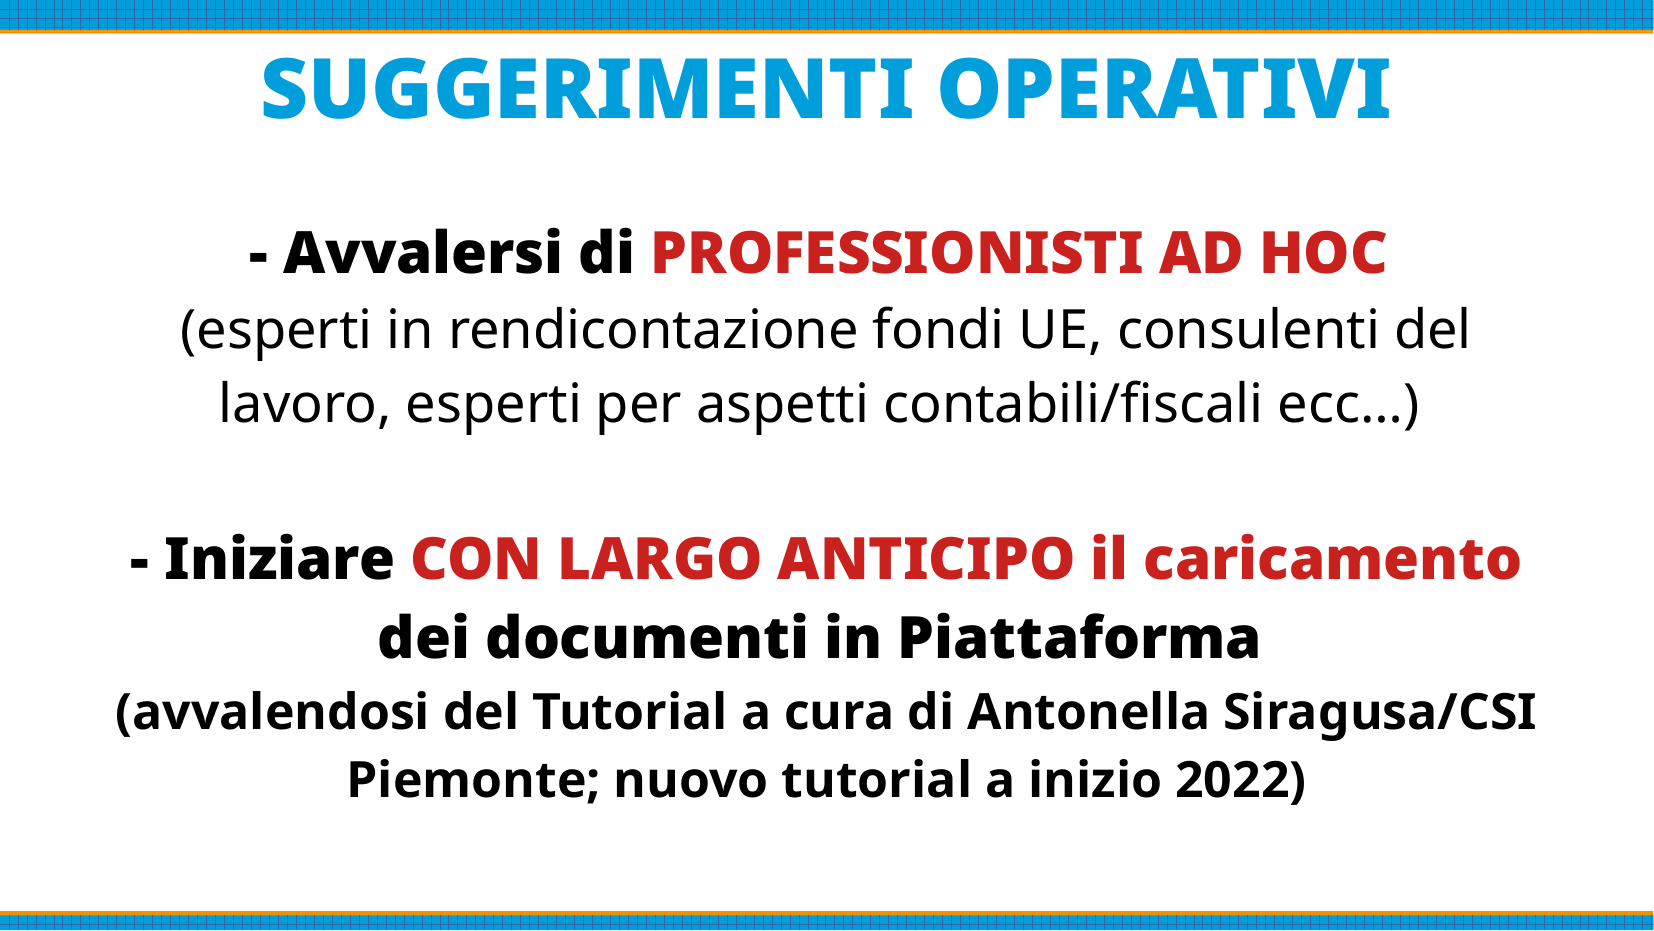

# SUGGERIMENTI OPERATIVI
- Avvalersi di PROFESSIONISTI AD HOC
(esperti in rendicontazione fondi UE, consulenti del lavoro, esperti per aspetti contabili/fiscali ecc…)
- Iniziare CON LARGO ANTICIPO il caricamento dei documenti in Piattaforma
(avvalendosi del Tutorial a cura di Antonella Siragusa/CSI Piemonte; nuovo tutorial a inizio 2022)